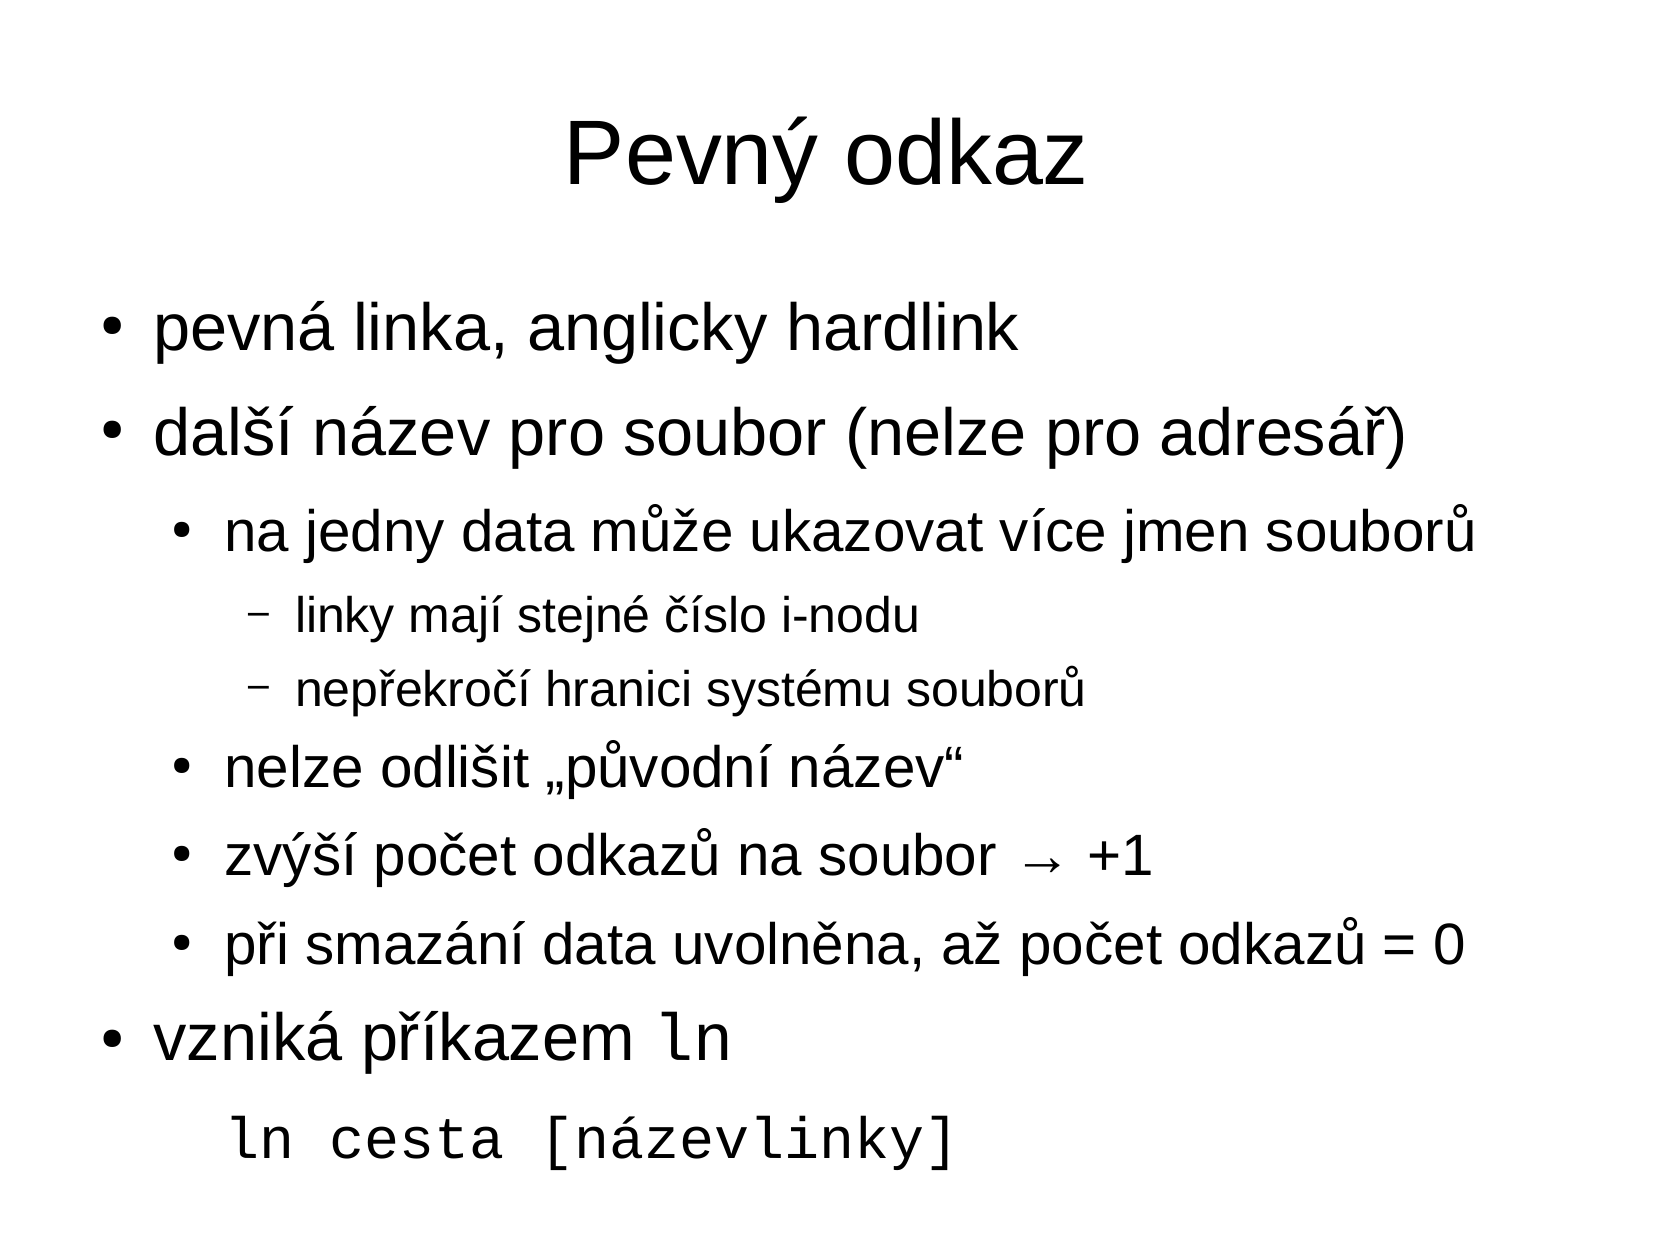

# Pevný odkaz
pevná linka, anglicky hardlink
další název pro soubor (nelze pro adresář)
na jedny data může ukazovat více jmen souborů
linky mají stejné číslo i-nodu
nepřekročí hranici systému souborů
nelze odlišit „původní název“
zvýší počet odkazů na soubor → +1
při smazání data uvolněna, až počet odkazů = 0
vzniká příkazem ln
ln cesta [názevlinky]